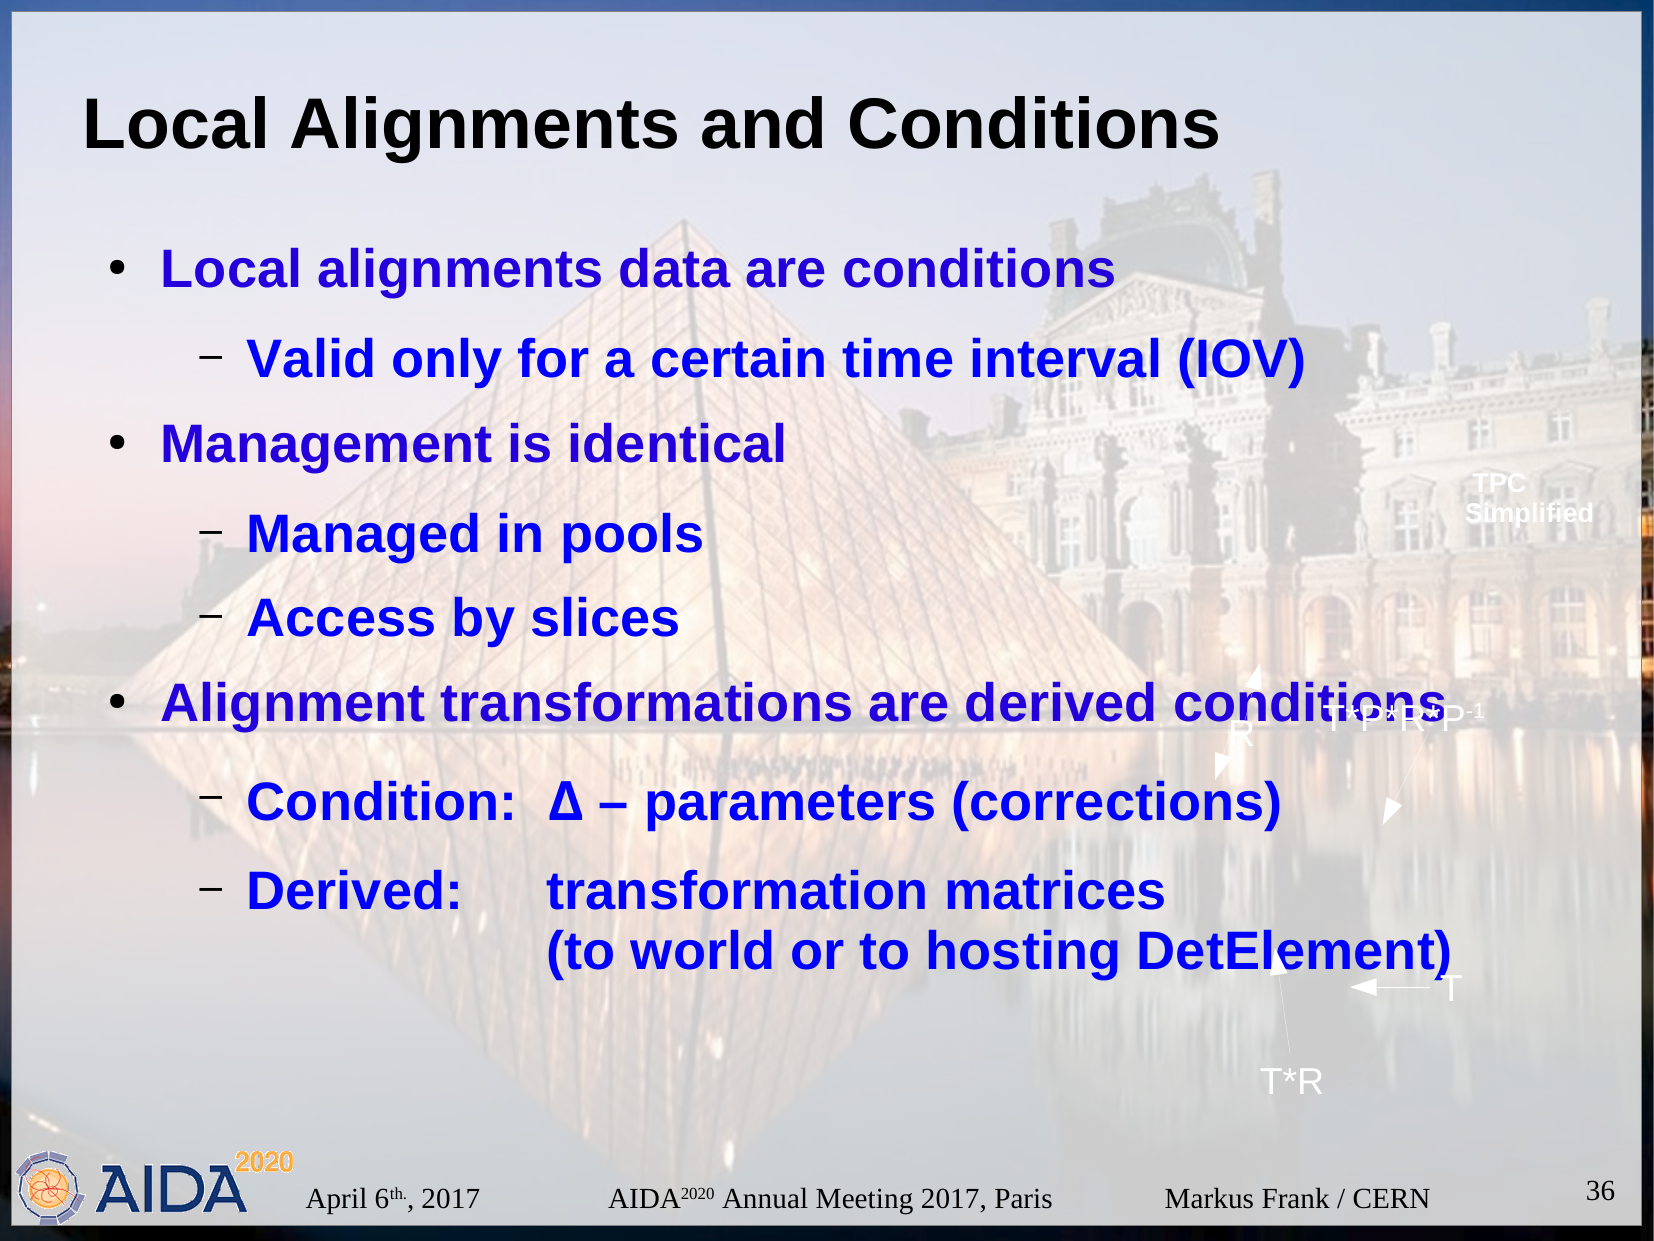

# Local Alignments and Conditions
Local alignments data are conditions
Valid only for a certain time interval (IOV)
Management is identical
Managed in pools
Access by slices
Alignment transformations are derived conditions
Condition: Δ – parameters (corrections)
Derived: 	transformation matrices
				(to world or to hosting DetElement)
 TPC
Simplified
T*P*R*P-1
R
T
T*R
36
February, 4th. 2014
CLIC Workshop at CERN, Markus Frank / CERN